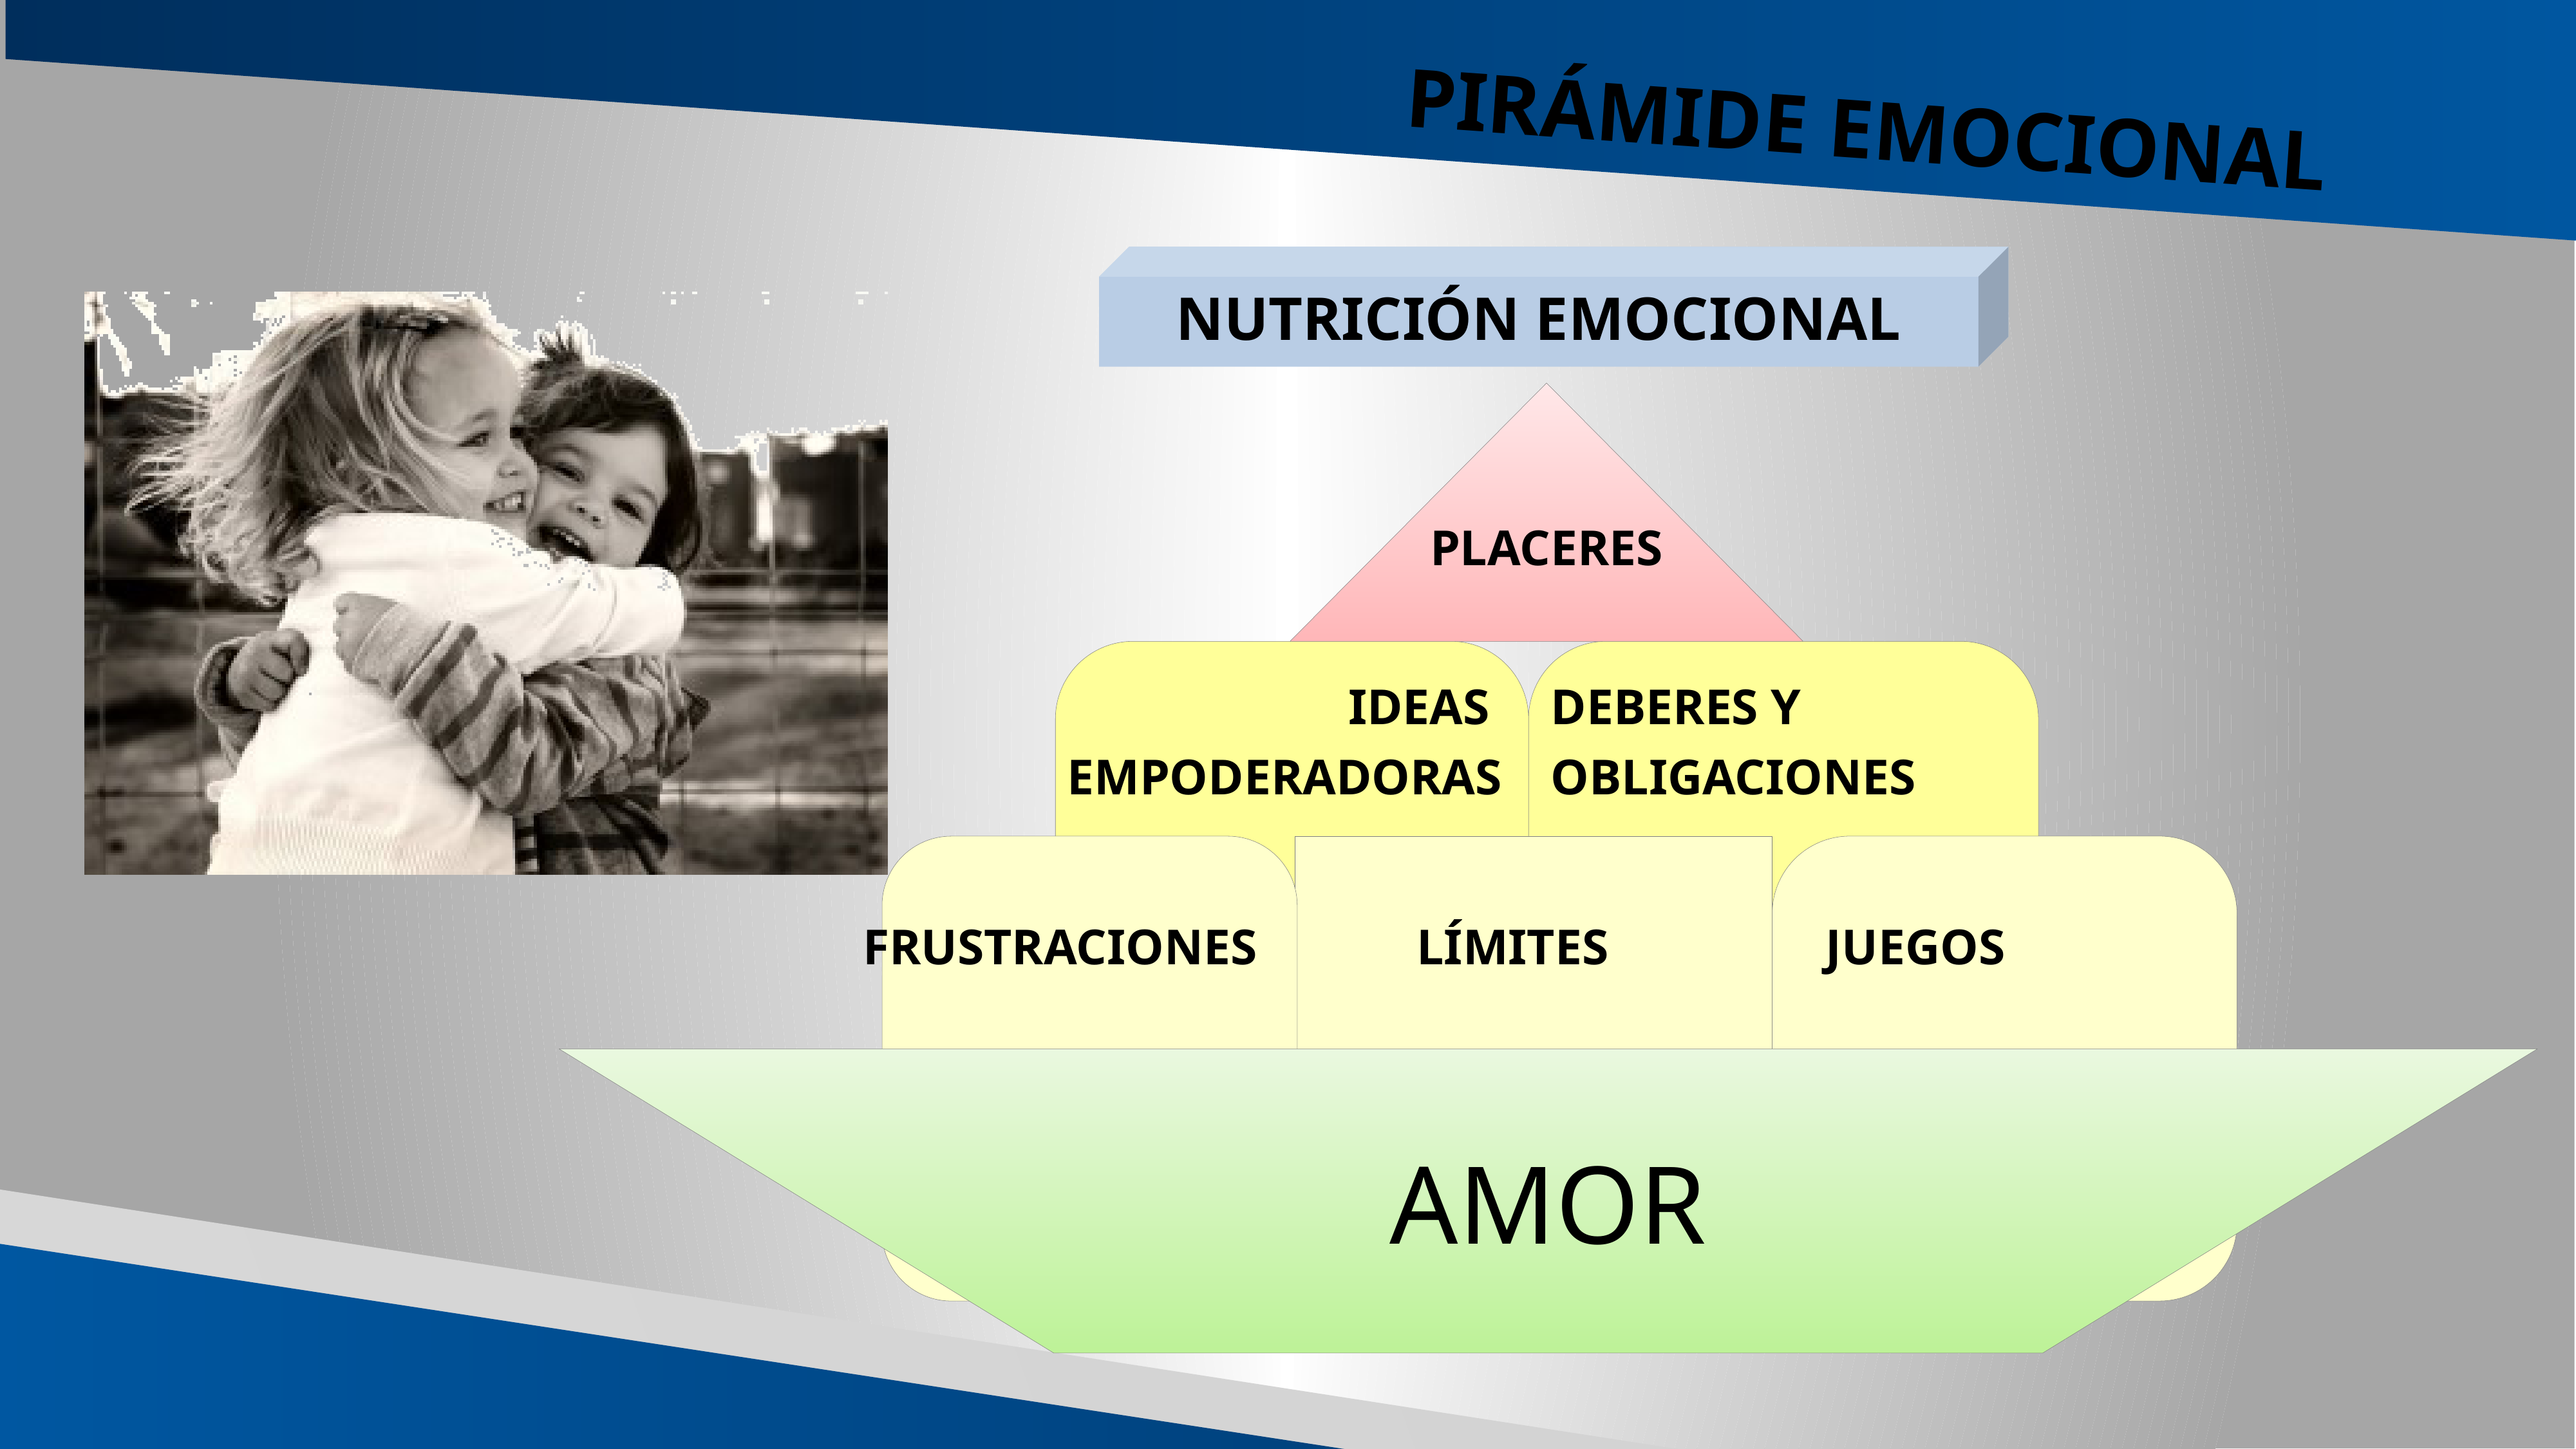

PIRÁMIDE EMOCIONAL
NUTRICIÓN EMOCIONAL
PLACERES
IDEAS
EMPODERADORAS
DEBERES Y
OBLIGACIONES
FRUSTRACIONES
LÍMITES
JUEGOS
AMOR